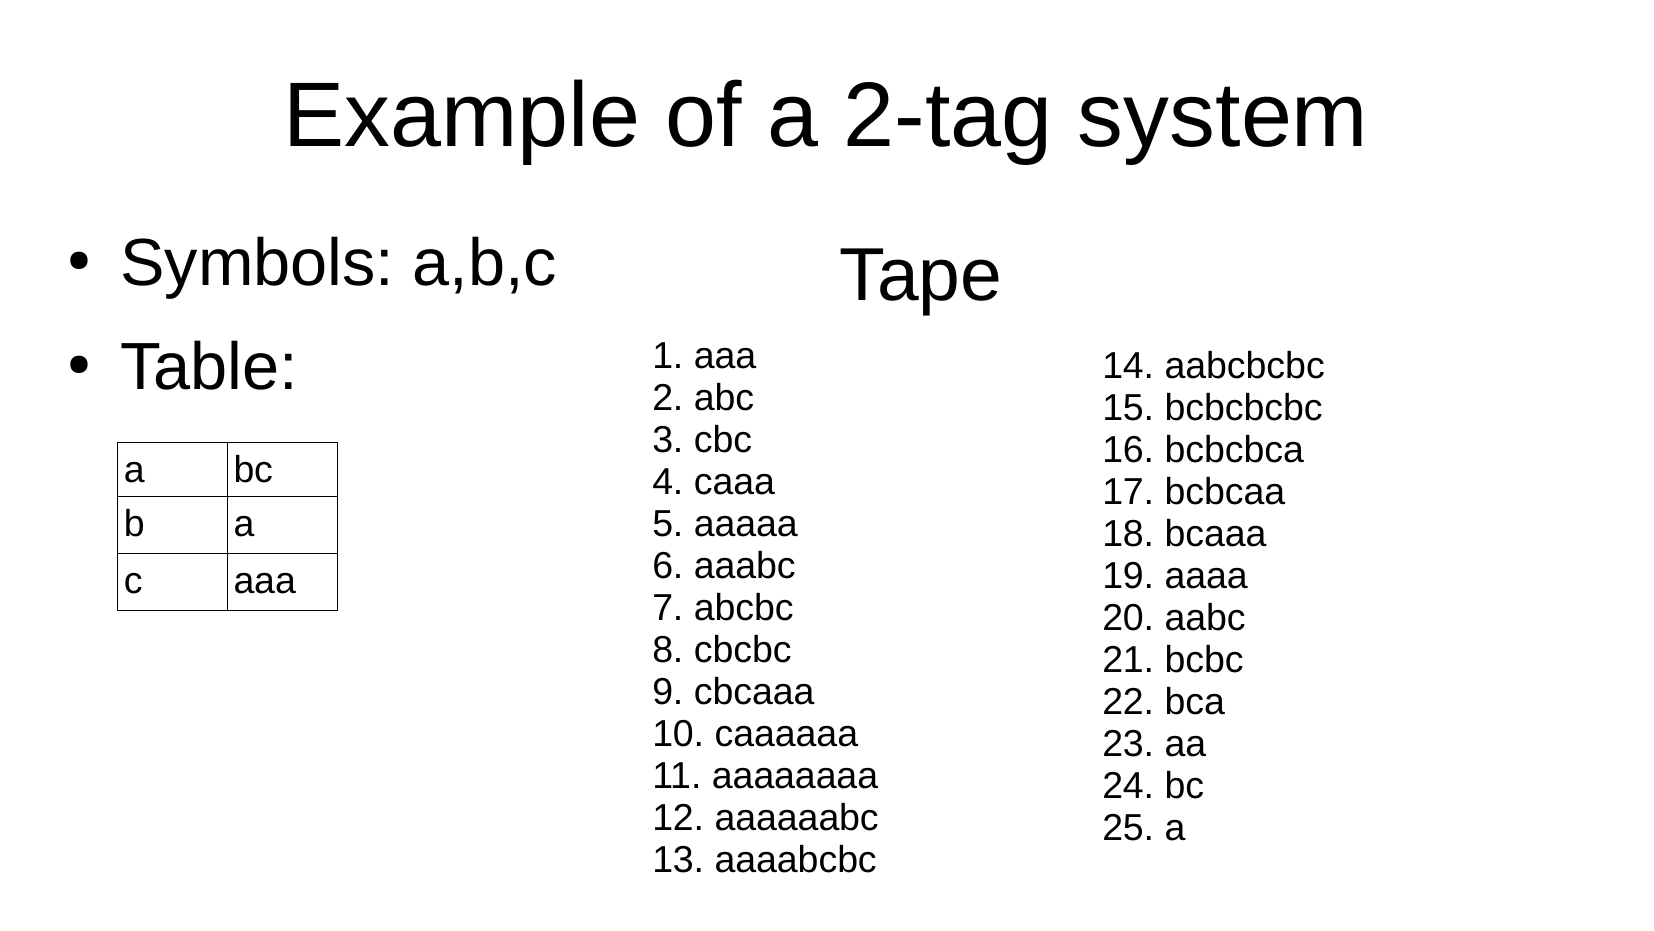

# Example of a 2-tag system
Symbols: a,b,c
Table:
Tape
1. aaa
2. abc
3. cbc
4. caaa
5. aaaaa
6. aaabc
7. abcbc
8. cbcbc
9. cbcaaa
10. caaaaaa
11. aaaaaaaa
12. aaaaaabc
13. aaaabcbc
14. aabcbcbc
15. bcbcbcbc
16. bcbcbca
17. bcbcaa
18. bcaaa
19. aaaa
20. aabc
21. bcbc
22. bca
23. aa
24. bc
25. a
| a | bc |
| --- | --- |
| b | a |
| c | aaa |